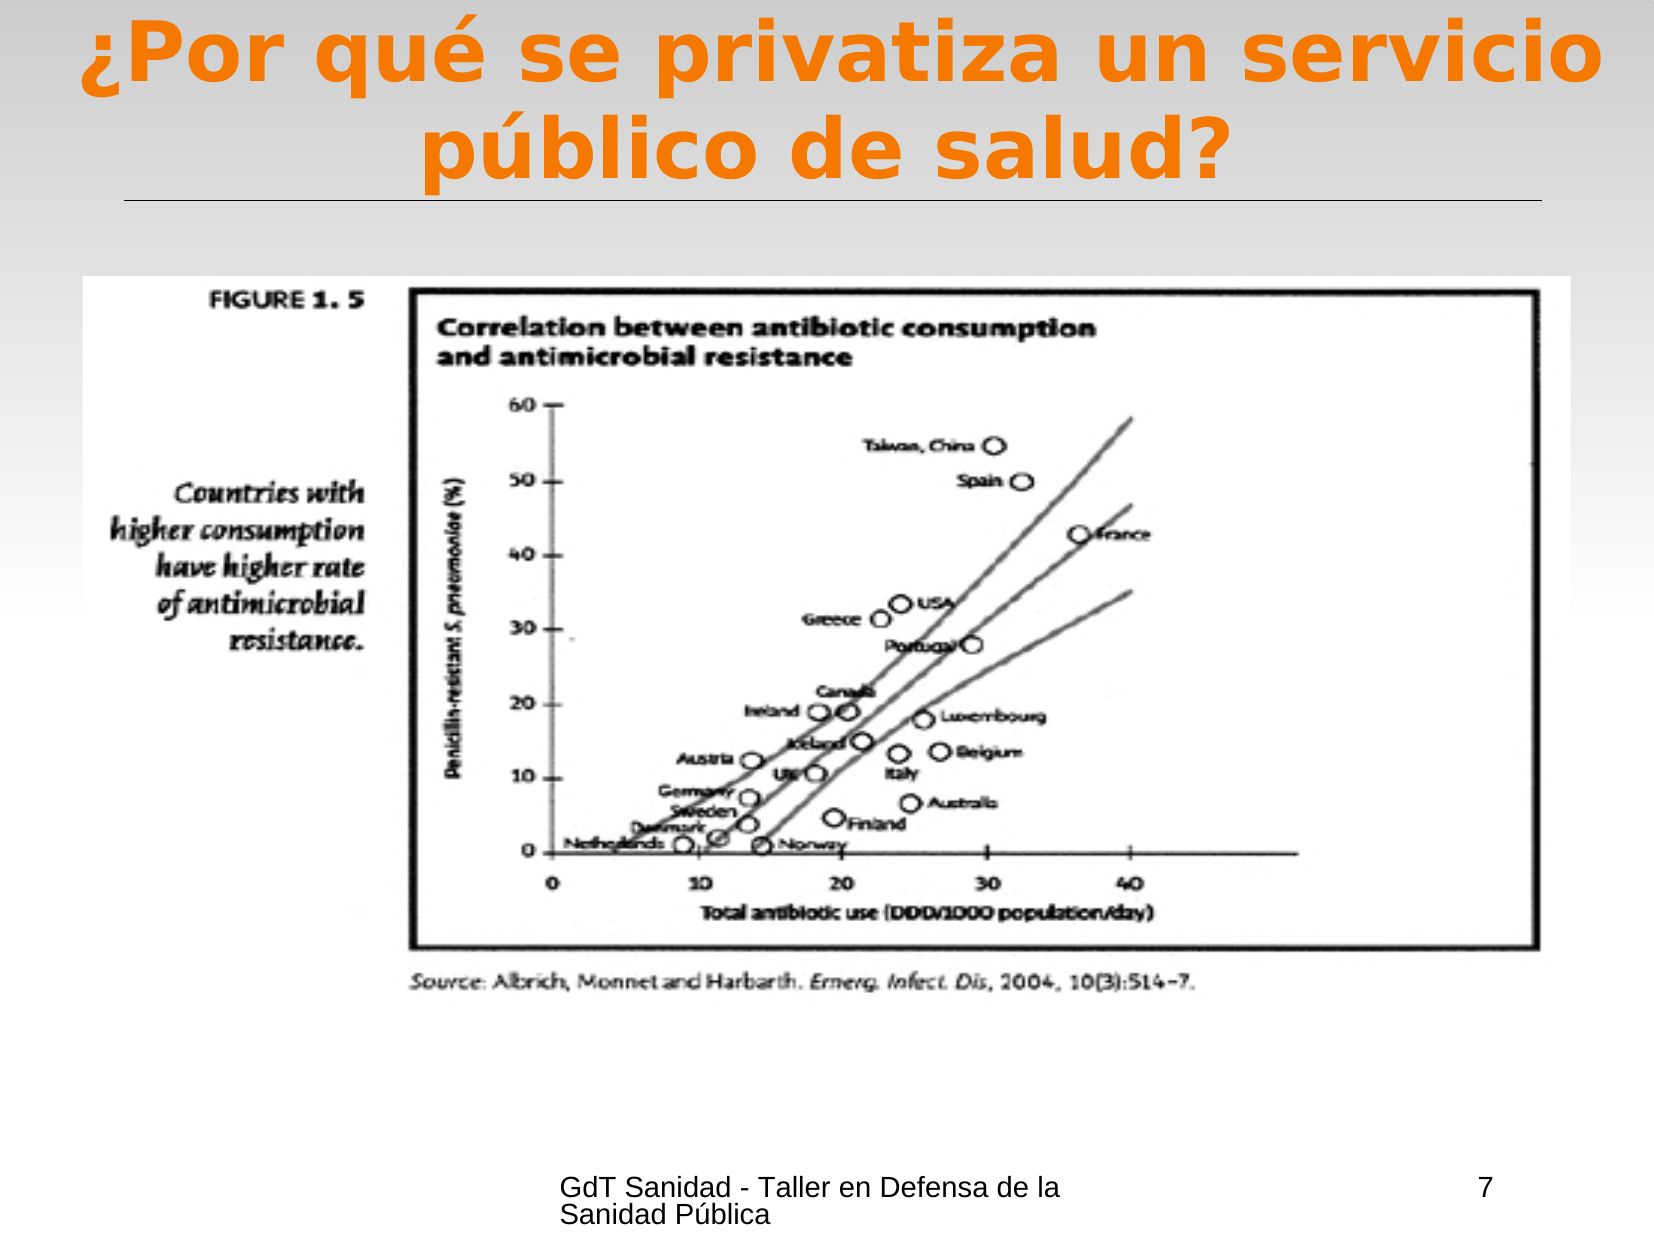

# ¿Por qué se privatiza un servicio público de salud?
GdT Sanidad - Taller en Defensa de la Sanidad Pública
7